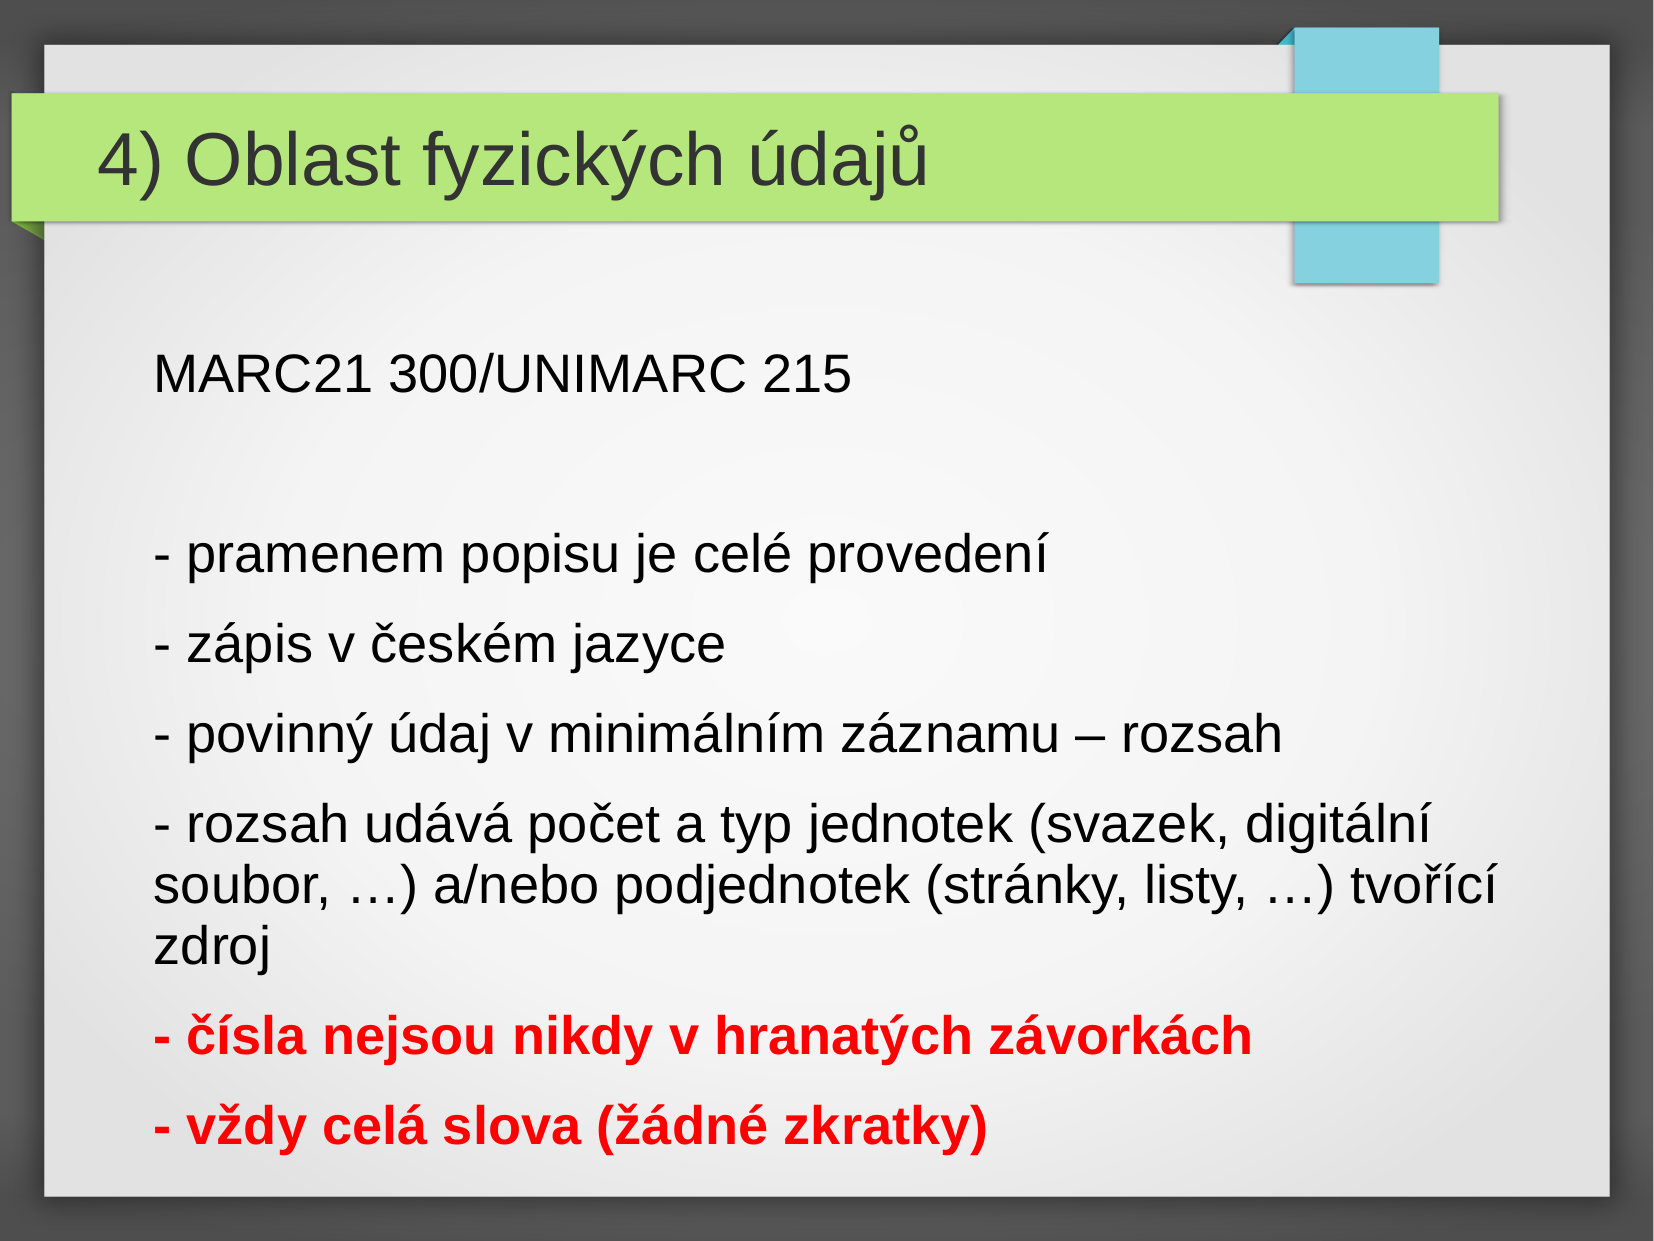

# 4) Oblast fyzických údajů
MARC21 300/UNIMARC 215
- pramenem popisu je celé provedení
- zápis v českém jazyce
- povinný údaj v minimálním záznamu – rozsah
- rozsah udává počet a typ jednotek (svazek, digitální soubor, …) a/nebo podjednotek (stránky, listy, …) tvořící zdroj
- čísla nejsou nikdy v hranatých závorkách
- vždy celá slova (žádné zkratky)